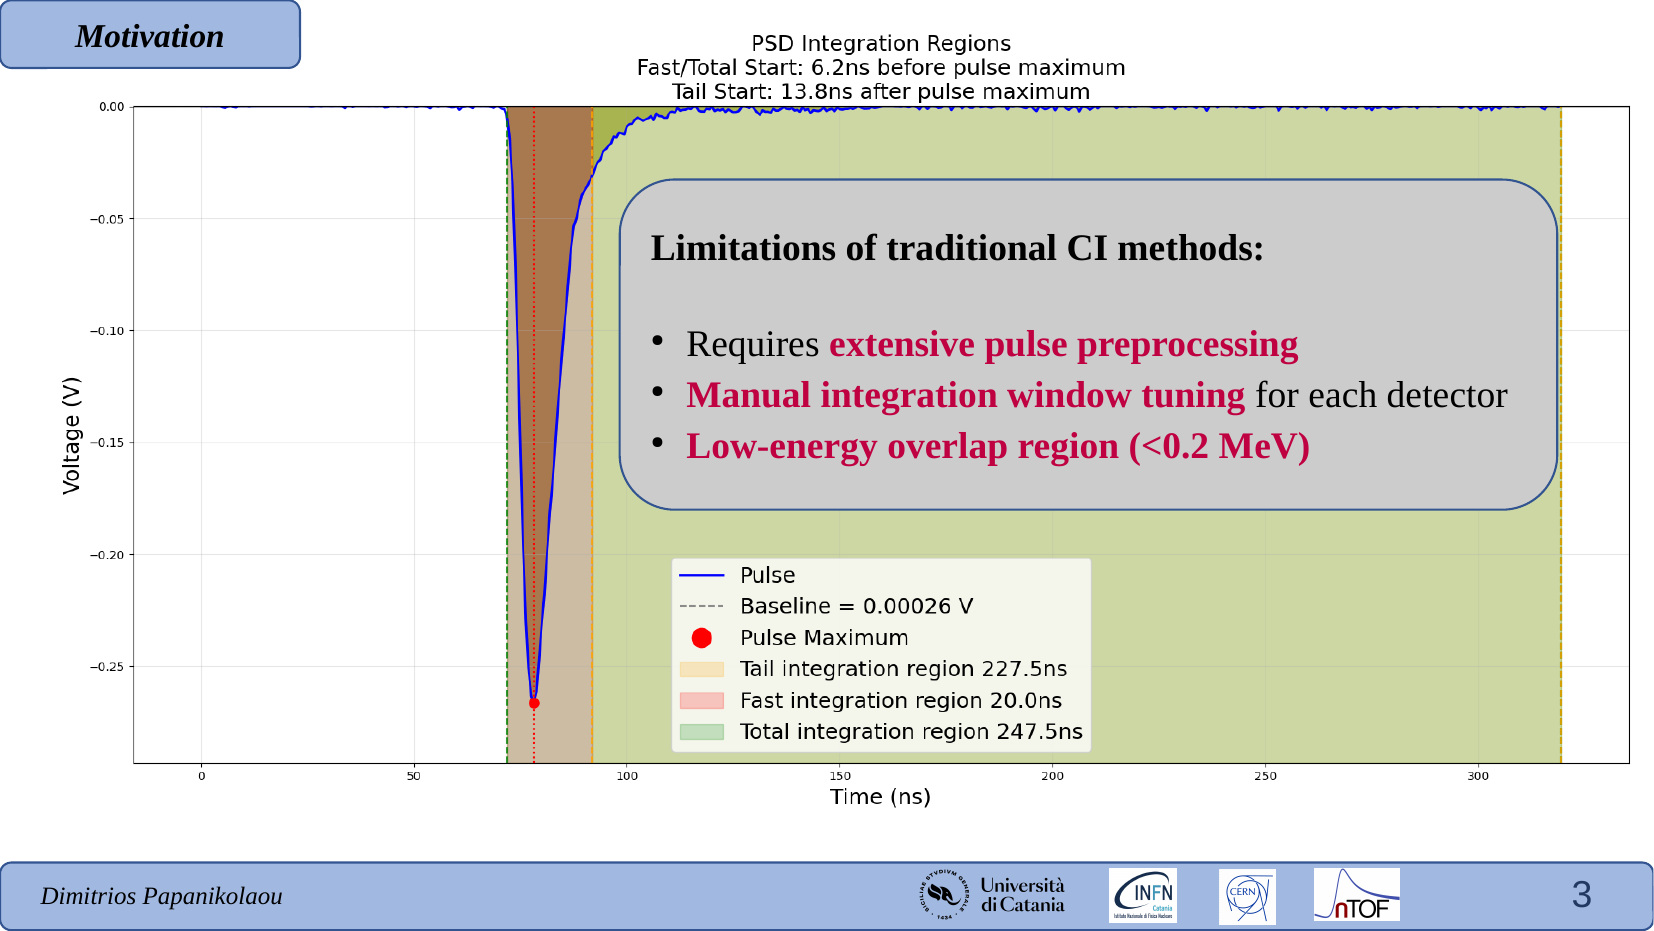

Motivation
Limitations of traditional CI methods:
Requires extensive pulse preprocessing
Manual integration window tuning for each detector
Low-energy overlap region (<0.2 MeV)
Dimitrios Papanikolaou